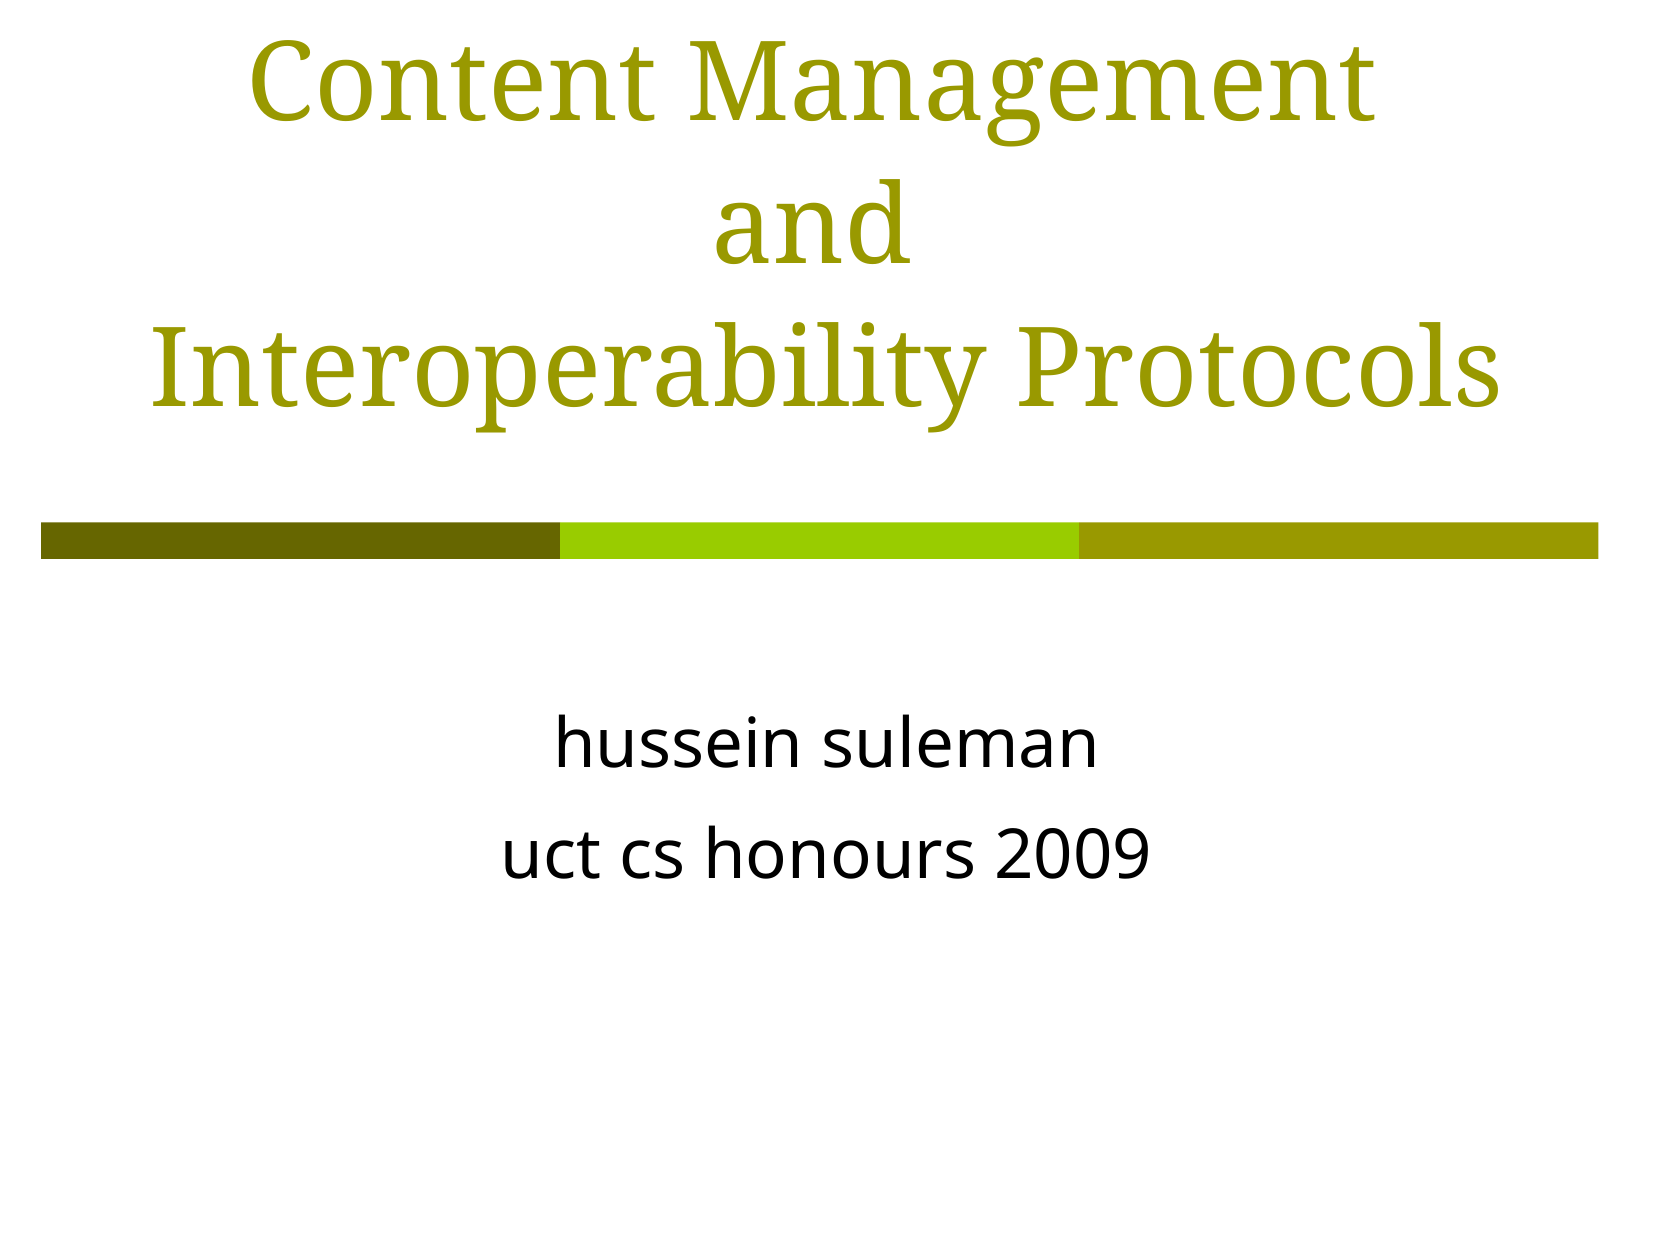

# Content Management and Interoperability Protocols
hussein suleman
uct cs honours 2009